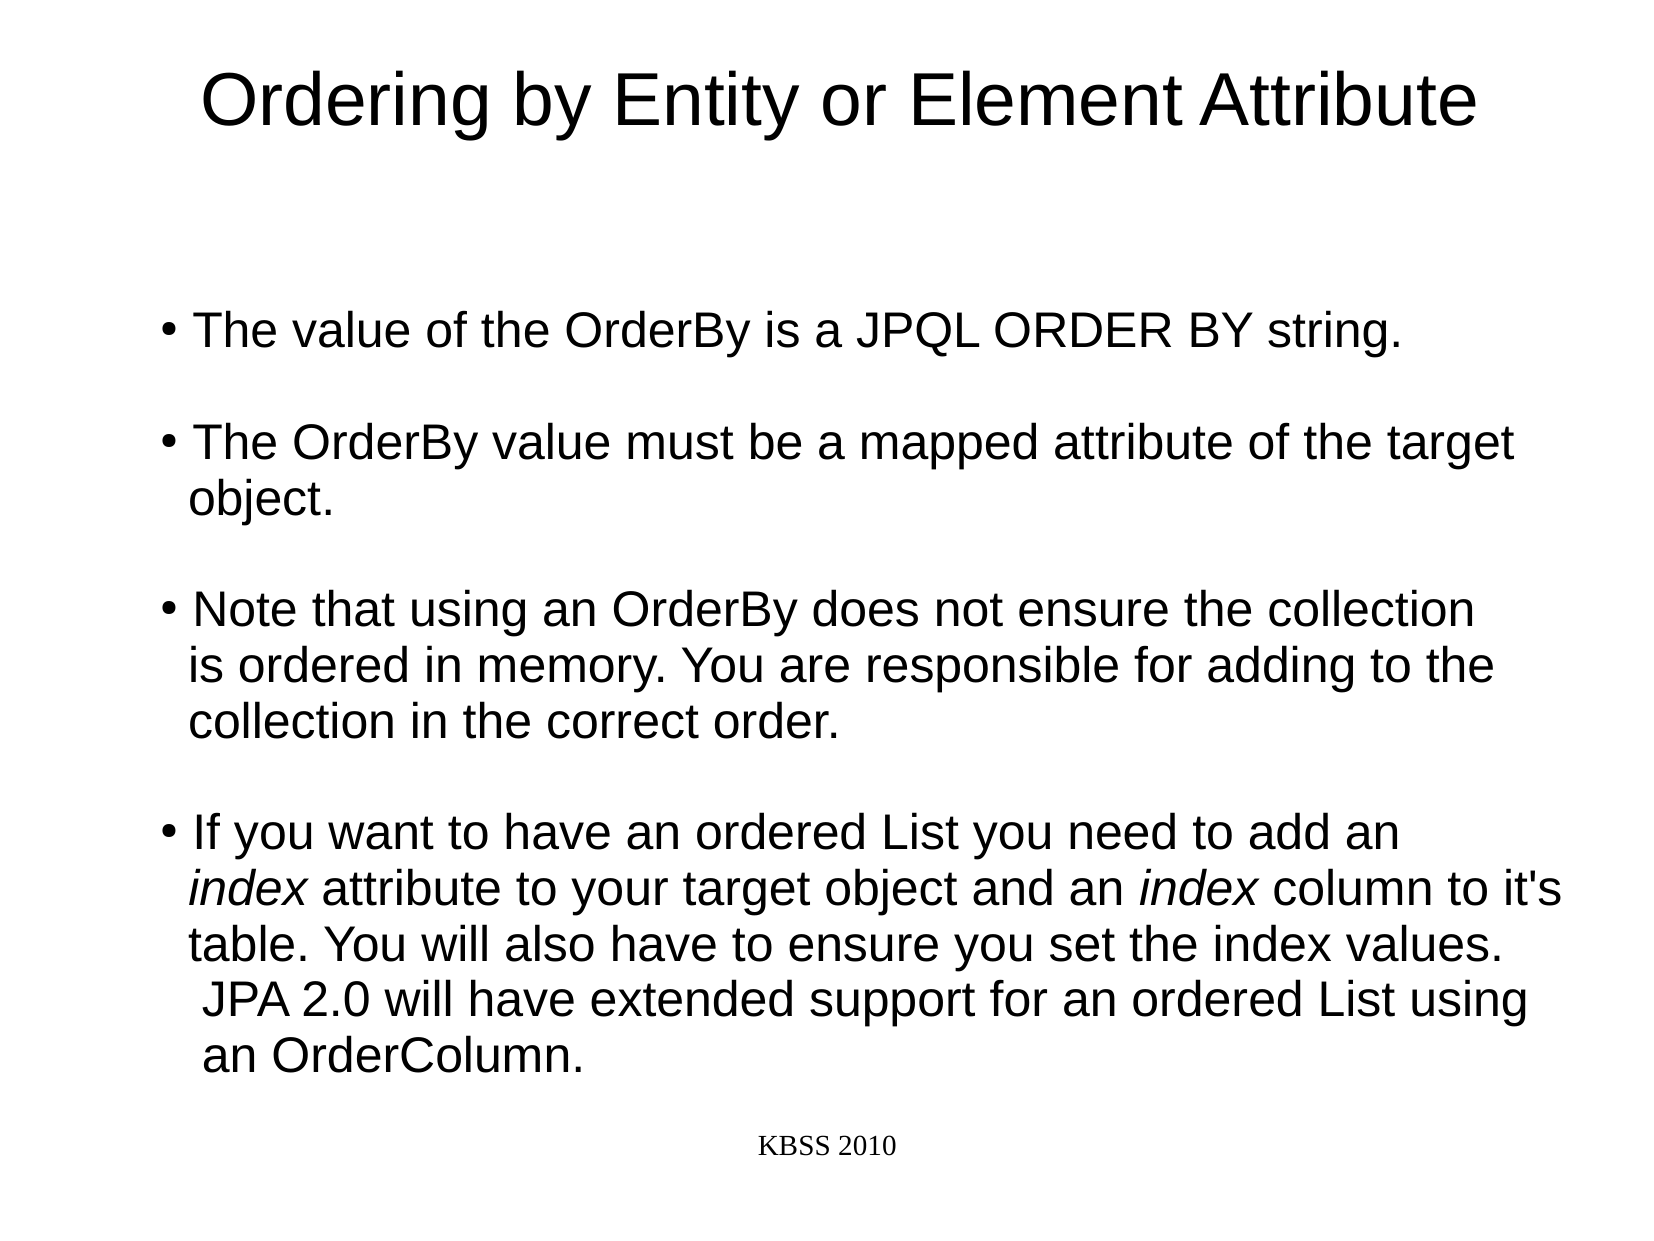

# Ordering by Entity or Element Attribute
 The value of the OrderBy is a JPQL ORDER BY string.
 The OrderBy value must be a mapped attribute of the target
 object.
 Note that using an OrderBy does not ensure the collection
 is ordered in memory. You are responsible for adding to the
 collection in the correct order.
 If you want to have an ordered List you need to add an
 index attribute to your target object and an index column to it's
 table. You will also have to ensure you set the index values.
 JPA 2.0 will have extended support for an ordered List using
 an OrderColumn.
KBSS 2010